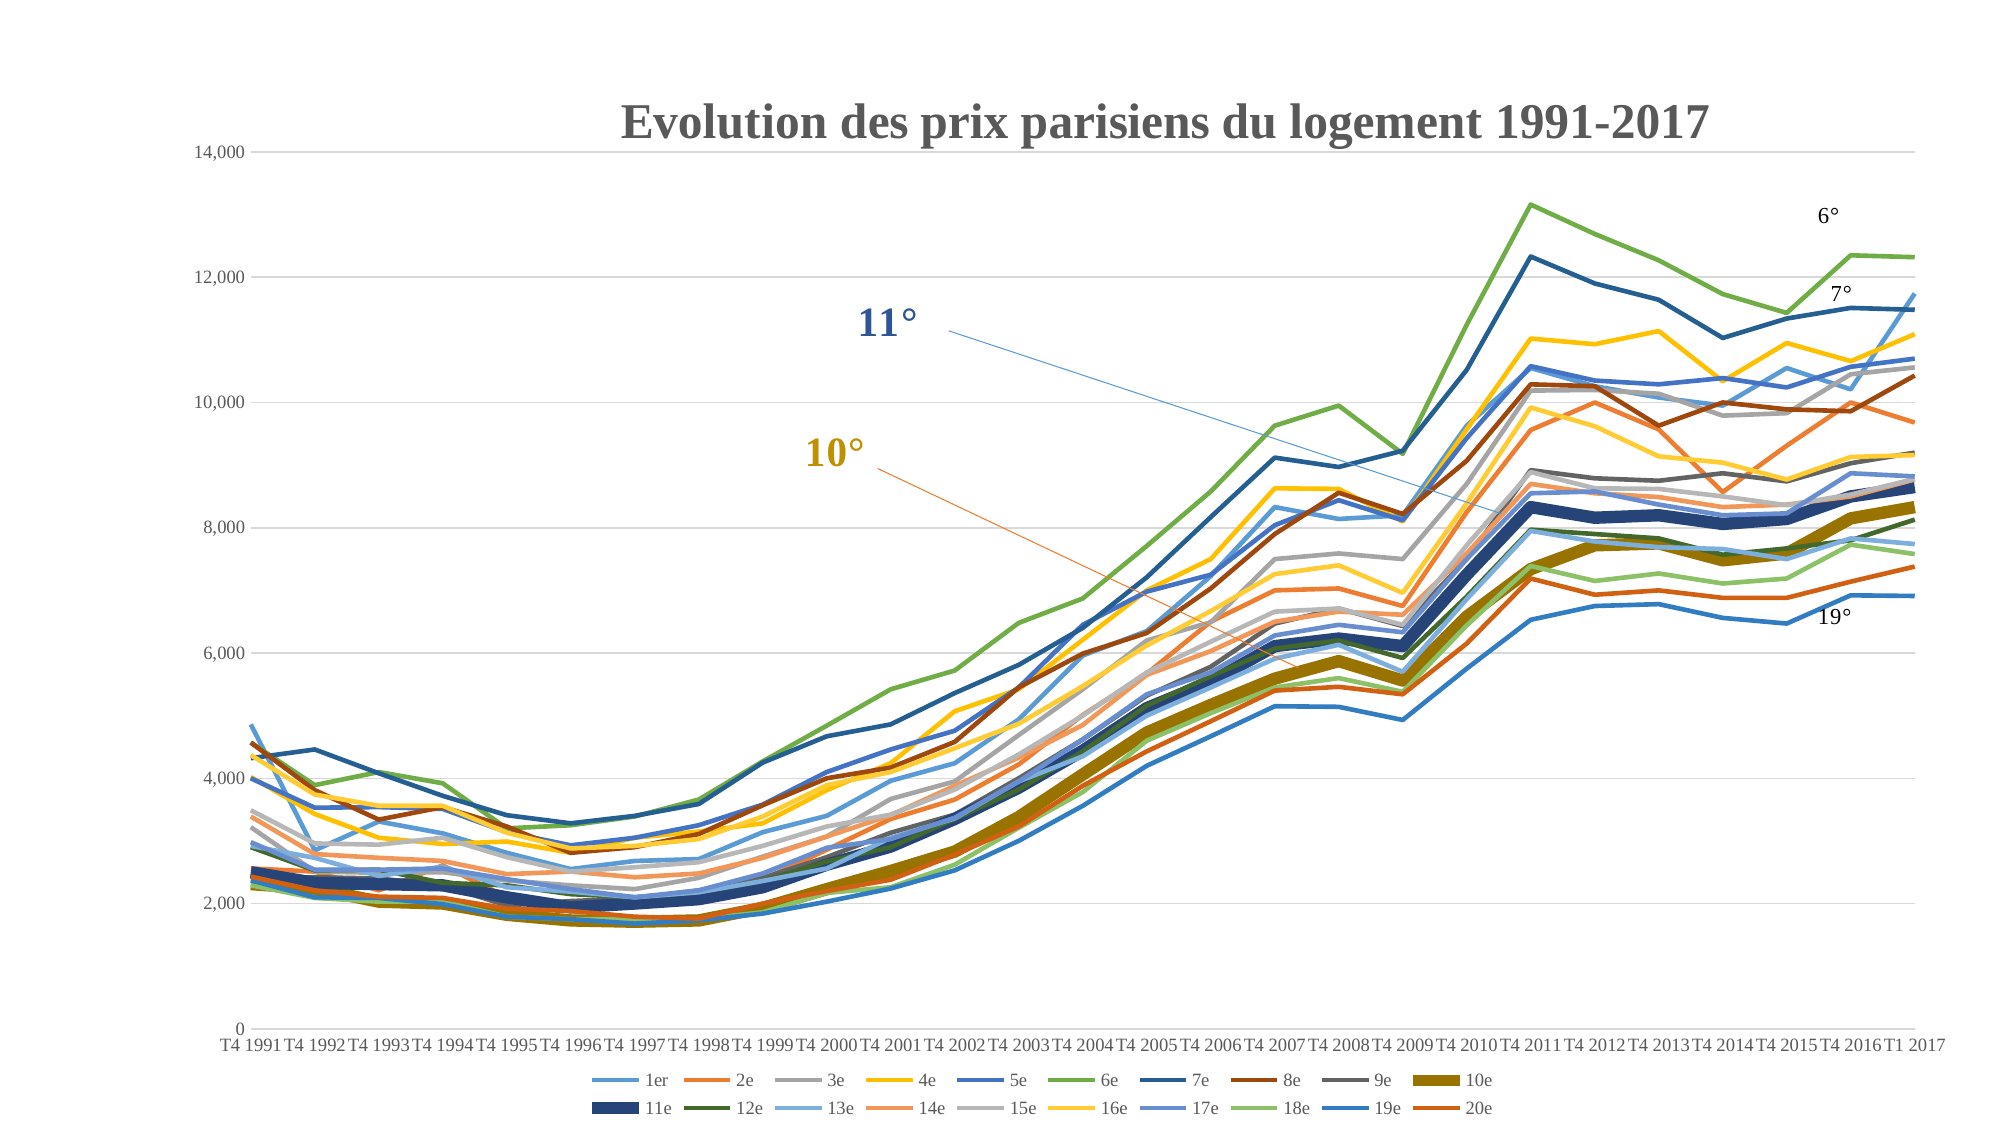

#
### Chart: Evolution des prix parisiens du logement 1991-2017
| Category | 1er | 2e | 3e | 4e | 5e | 6e | 7e | 8e | 9e | 10e | 11e | 12e | 13e | 14e | 15e | 16e | 17e | 18e | 19e | 20e |
|---|---|---|---|---|---|---|---|---|---|---|---|---|---|---|---|---|---|---|---|---|
| T4 1991 | 4860.0 | 2560.0 | 3220.0 | 4020.0 | 4000.0 | 4570.0 | 4320.0 | 4570.0 | 2400.0 | 2310.0 | 2500.0 | 2900.0 | 2920.0 | 3390.0 | 3490.0 | 4370.0 | 2980.0 | 2290.0 | 2370.0 | 2430.0 |
| T4 1992 | 2850.0 | 2510.0 | 2510.0 | 3430.0 | 3530.0 | 3890.0 | 4460.0 | 3810.0 | 2420.0 | 2240.0 | 2330.0 | 2530.0 | 2730.0 | 2790.0 | 2960.0 | 3740.0 | 2540.0 | 2090.0 | 2100.0 | 2210.0 |
| T4 1993 | 3310.0 | 2210.0 | 2490.0 | 3050.0 | 3540.0 | 4100.0 | 4080.0 | 3340.0 | 2400.0 | 2030.0 | 2310.0 | 2540.0 | 2440.0 | 2730.0 | 2940.0 | 3560.0 | 2540.0 | 2030.0 | 2090.0 | 2110.0 |
| T4 1994 | 3120.0 | 2610.0 | 2500.0 | 2950.0 | 3510.0 | 3920.0 | 3720.0 | 3540.0 | 2290.0 | 2000.0 | 2290.0 | 2330.0 | 2590.0 | 2680.0 | 3050.0 | 3560.0 | 2560.0 | 2030.0 | 1990.0 | 2090.0 |
| T4 1995 | 2810.0 | 2100.0 | 2370.0 | 2990.0 | 3140.0 | 3200.0 | 3410.0 | 3230.0 | 1970.0 | 1820.0 | 2100.0 | 2290.0 | 2260.0 | 2470.0 | 2740.0 | 3130.0 | 2390.0 | 1790.0 | 1790.0 | 1920.0 |
| T4 1996 | 2550.0 | 1880.0 | 2290.0 | 2810.0 | 2930.0 | 3250.0 | 3280.0 | 2810.0 | 2040.0 | 1730.0 | 1940.0 | 2150.0 | 2190.0 | 2510.0 | 2510.0 | 2880.0 | 2230.0 | 1750.0 | 1750.0 | 1880.0 |
| T4 1997 | 2680.0 | 2070.0 | 2230.0 | 3050.0 | 3050.0 | 3390.0 | 3400.0 | 2900.0 | 2080.0 | 1710.0 | 2000.0 | 2100.0 | 2100.0 | 2420.0 | 2580.0 | 2920.0 | 2100.0 | 1750.0 | 1680.0 | 1790.0 |
| T4 1998 | 2710.0 | 2200.0 | 2410.0 | 3150.0 | 3250.0 | 3660.0 | 3590.0 | 3110.0 | 2210.0 | 1730.0 | 2070.0 | 2180.0 | 2180.0 | 2480.0 | 2660.0 | 3030.0 | 2210.0 | 1750.0 | 1730.0 | 1760.0 |
| T4 1999 | 3140.0 | 2380.0 | 2750.0 | 3280.0 | 3580.0 | 4270.0 | 4250.0 | 3570.0 | 2410.0 | 1930.0 | 2260.0 | 2360.0 | 2360.0 | 2730.0 | 2920.0 | 3390.0 | 2480.0 | 1860.0 | 1840.0 | 2000.0 |
| T4 2000 | 3400.0 | 2860.0 | 3070.0 | 3810.0 | 4100.0 | 4840.0 | 4670.0 | 4000.0 | 2740.0 | 2230.0 | 2620.0 | 2670.0 | 2560.0 | 3070.0 | 3230.0 | 3890.0 | 2890.0 | 2170.0 | 2030.0 | 2200.0 |
| T4 2001 | 3960.0 | 3350.0 | 3670.0 | 4240.0 | 4460.0 | 5420.0 | 4860.0 | 4170.0 | 3130.0 | 2520.0 | 2910.0 | 2900.0 | 3050.0 | 3410.0 | 3420.0 | 4100.0 | 3030.0 | 2260.0 | 2240.0 | 2380.0 |
| T4 2002 | 4240.0 | 3660.0 | 3950.0 | 5070.0 | 4760.0 | 5720.0 | 5360.0 | 4580.0 | 3420.0 | 2830.0 | 3350.0 | 3350.0 | 3360.0 | 3880.0 | 3820.0 | 4480.0 | 3370.0 | 2620.0 | 2530.0 | 2780.0 |
| T4 2003 | 4940.0 | 4220.0 | 4690.0 | 5420.0 | 5450.0 | 6480.0 | 5810.0 | 5450.0 | 4000.0 | 3380.0 | 3850.0 | 3820.0 | 3950.0 | 4330.0 | 4380.0 | 4870.0 | 3950.0 | 3210.0 | 3000.0 | 3230.0 |
| T4 2004 | 5960.0 | 5010.0 | 5420.0 | 6210.0 | 6450.0 | 6870.0 | 6400.0 | 5990.0 | 4620.0 | 4060.0 | 4440.0 | 4430.0 | 4350.0 | 4850.0 | 5000.0 | 5470.0 | 4620.0 | 3780.0 | 3560.0 | 3880.0 |
| T4 2005 | 6350.0 | 5670.0 | 6200.0 | 7000.0 | 6980.0 | 7710.0 | 7210.0 | 6320.0 | 5320.0 | 4730.0 | 5120.0 | 5160.0 | 5000.0 | 5650.0 | 5690.0 | 6120.0 | 5340.0 | 4600.0 | 4200.0 | 4430.0 |
| T4 2006 | 7230.0 | 6500.0 | 6490.0 | 7500.0 | 7250.0 | 8580.0 | 8170.0 | 7030.0 | 5780.0 | 5170.0 | 5540.0 | 5630.0 | 5450.0 | 6030.0 | 6180.0 | 6670.0 | 5690.0 | 5040.0 | 4670.0 | 4910.0 |
| T4 2007 | 8330.0 | 7000.0 | 7500.0 | 8630.0 | 8040.0 | 9630.0 | 9120.0 | 7900.0 | 6470.0 | 5590.0 | 6110.0 | 6070.0 | 5910.0 | 6500.0 | 6660.0 | 7260.0 | 6280.0 | 5450.0 | 5150.0 | 5400.0 |
| T4 2008 | 8140.0 | 7030.0 | 7590.0 | 8620.0 | 8440.0 | 9950.0 | 8970.0 | 8560.0 | 6710.0 | 5870.0 | 6230.0 | 6200.0 | 6130.0 | 6660.0 | 6710.0 | 7400.0 | 6450.0 | 5600.0 | 5140.0 | 5460.0 |
| T4 2009 | 8200.0 | 6750.0 | 7500.0 | 8100.0 | 8120.0 | 9180.0 | 9230.0 | 8220.0 | 6430.0 | 5560.0 | 6110.0 | 5920.0 | 5700.0 | 6610.0 | 6450.0 | 6960.0 | 6330.0 | 5380.0 | 4930.0 | 5340.0 |
| T4 2010 | 9630.0 | 8250.0 | 8700.0 | 9570.0 | 9430.0 | 11240.0 | 10520.0 | 9070.0 | 7500.0 | 6580.0 | 7250.0 | 6900.0 | 6860.0 | 7590.0 | 7720.0 | 8390.0 | 7500.0 | 6440.0 | 5750.0 | 6150.0 |
| T4 2011 | 10550.0 | 9560.0 | 10190.0 | 11020.0 | 10580.0 | 13160.0 | 12330.0 | 10290.0 | 8920.0 | 7340.0 | 8330.0 | 7970.0 | 7950.0 | 8700.0 | 8890.0 | 9920.0 | 8550.0 | 7390.0 | 6530.0 | 7190.0 |
| T4 2012 | 10260.0 | 10000.0 | 10200.0 | 10930.0 | 10350.0 | 12690.0 | 11900.0 | 10260.0 | 8790.0 | 7720.0 | 8160.0 | 7900.0 | 7780.0 | 8550.0 | 8630.0 | 9620.0 | 8580.0 | 7150.0 | 6750.0 | 6930.0 |
| T4 2013 | 10080.0 | 9570.0 | 10140.0 | 11140.0 | 10290.0 | 12270.0 | 11640.0 | 9630.0 | 8750.0 | 7750.0 | 8200.0 | 7830.0 | 7690.0 | 8490.0 | 8620.0 | 9140.0 | 8370.0 | 7270.0 | 6780.0 | 7000.0 |
| T4 2014 | 9950.0 | 8570.0 | 9790.0 | 10340.0 | 10390.0 | 11730.0 | 11030.0 | 10000.0 | 8870.0 | 7480.0 | 8060.0 | 7570.0 | 7660.0 | 8330.0 | 8500.0 | 9040.0 | 8200.0 | 7110.0 | 6560.0 | 6880.0 |
| T4 2015 | 10550.0 | 9310.0 | 9830.0 | 10950.0 | 10240.0 | 11430.0 | 11340.0 | 9890.0 | 8740.0 | 7590.0 | 8140.0 | 7670.0 | 7500.0 | 8370.0 | 8360.0 | 8770.0 | 8230.0 | 7190.0 | 6470.0 | 6880.0 |
| T4 2016 | 10210.0 | 10000.0 | 10450.0 | 10660.0 | 10570.0 | 12350.0 | 11510.0 | 9860.0 | 9030.0 | 8150.0 | 8500.0 | 7800.0 | 7830.0 | 8500.0 | 8530.0 | 9130.0 | 8870.0 | 7730.0 | 6920.0 | 7140.0 |
| T1 2017 | 11740.0 | 9680.0 | 10560.0 | 11090.0 | 10700.0 | 12320.0 | 11480.0 | 10430.0 | 9200.0 | 8330.0 | 8650.0 | 8130.0 | 7740.0 | 8770.0 | 8780.0 | 9160.0 | 8820.0 | 7580.0 | 6910.0 | 7380.0 |